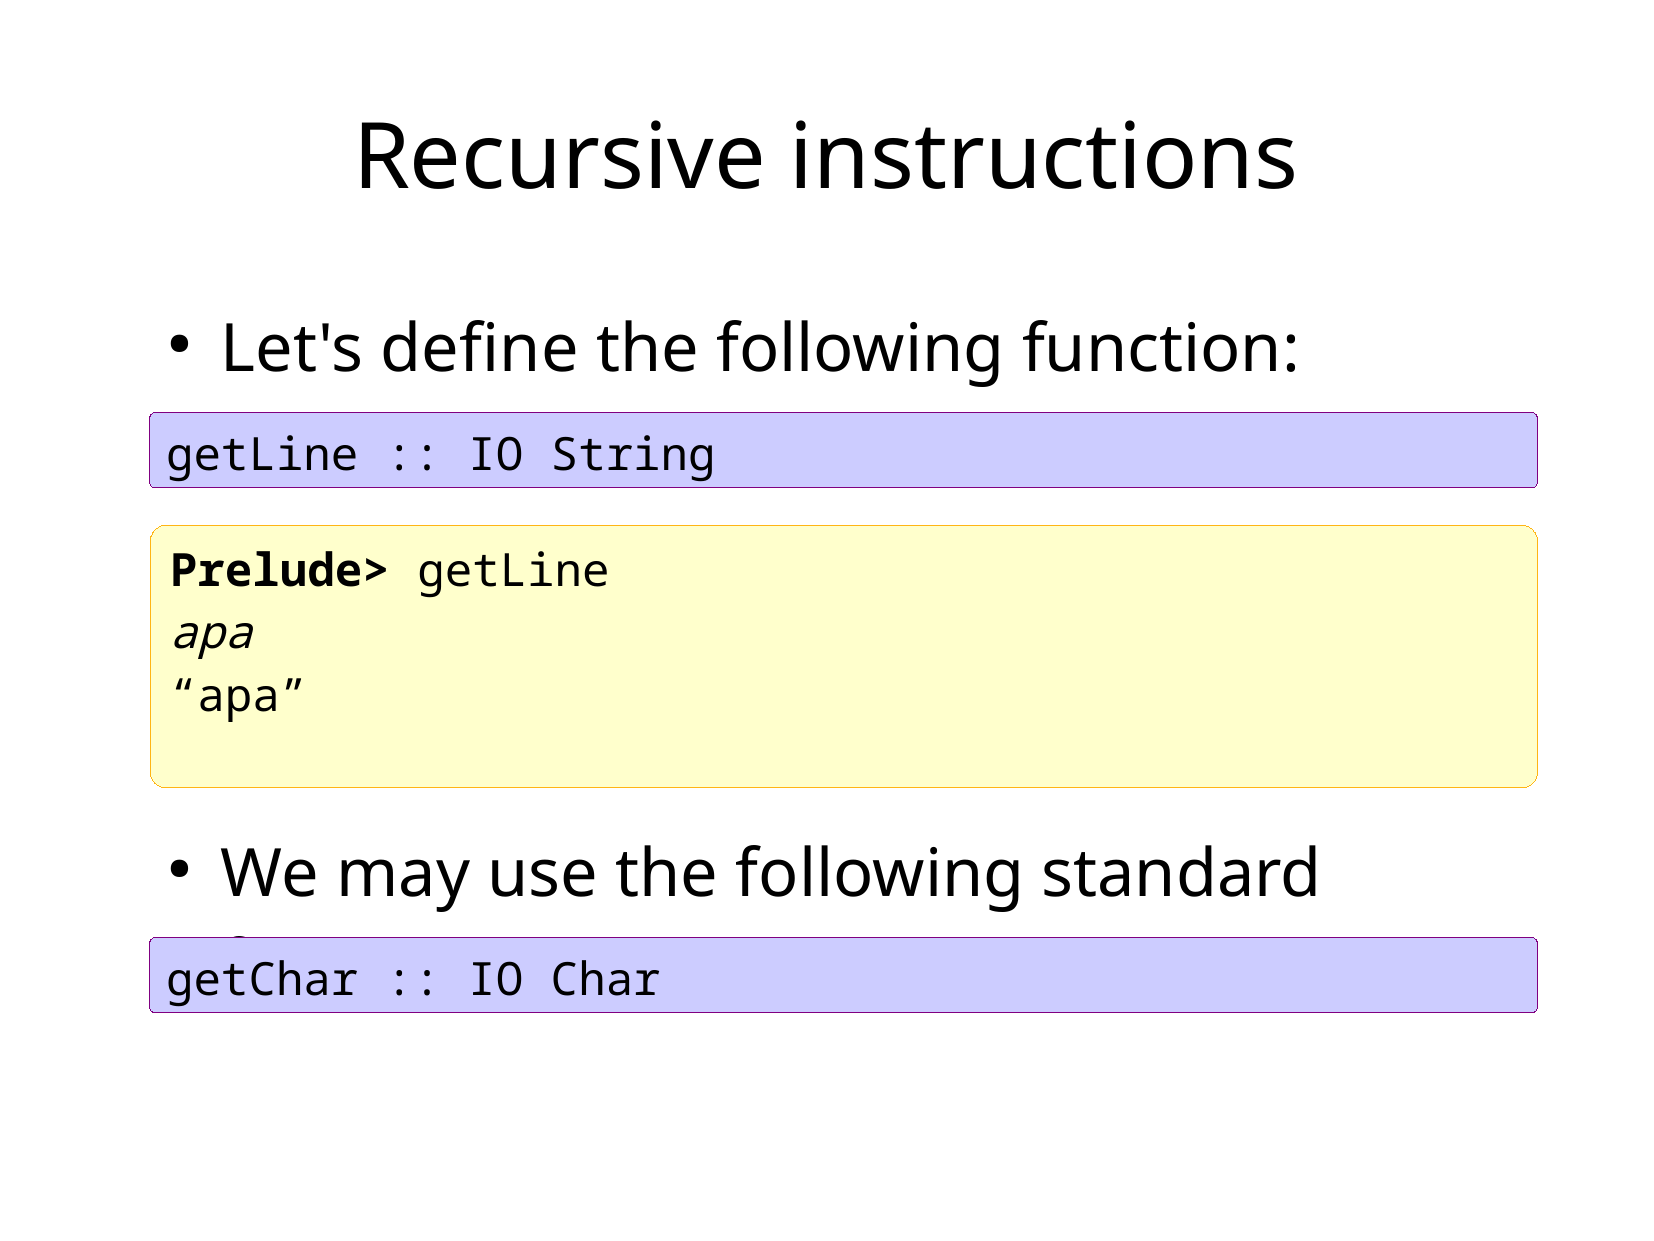

# Recursive instructions
Let's define the following function:
getLine :: IO String
Prelude> getLine
apa
“apa”
We may use the following standard function:
getChar :: IO Char